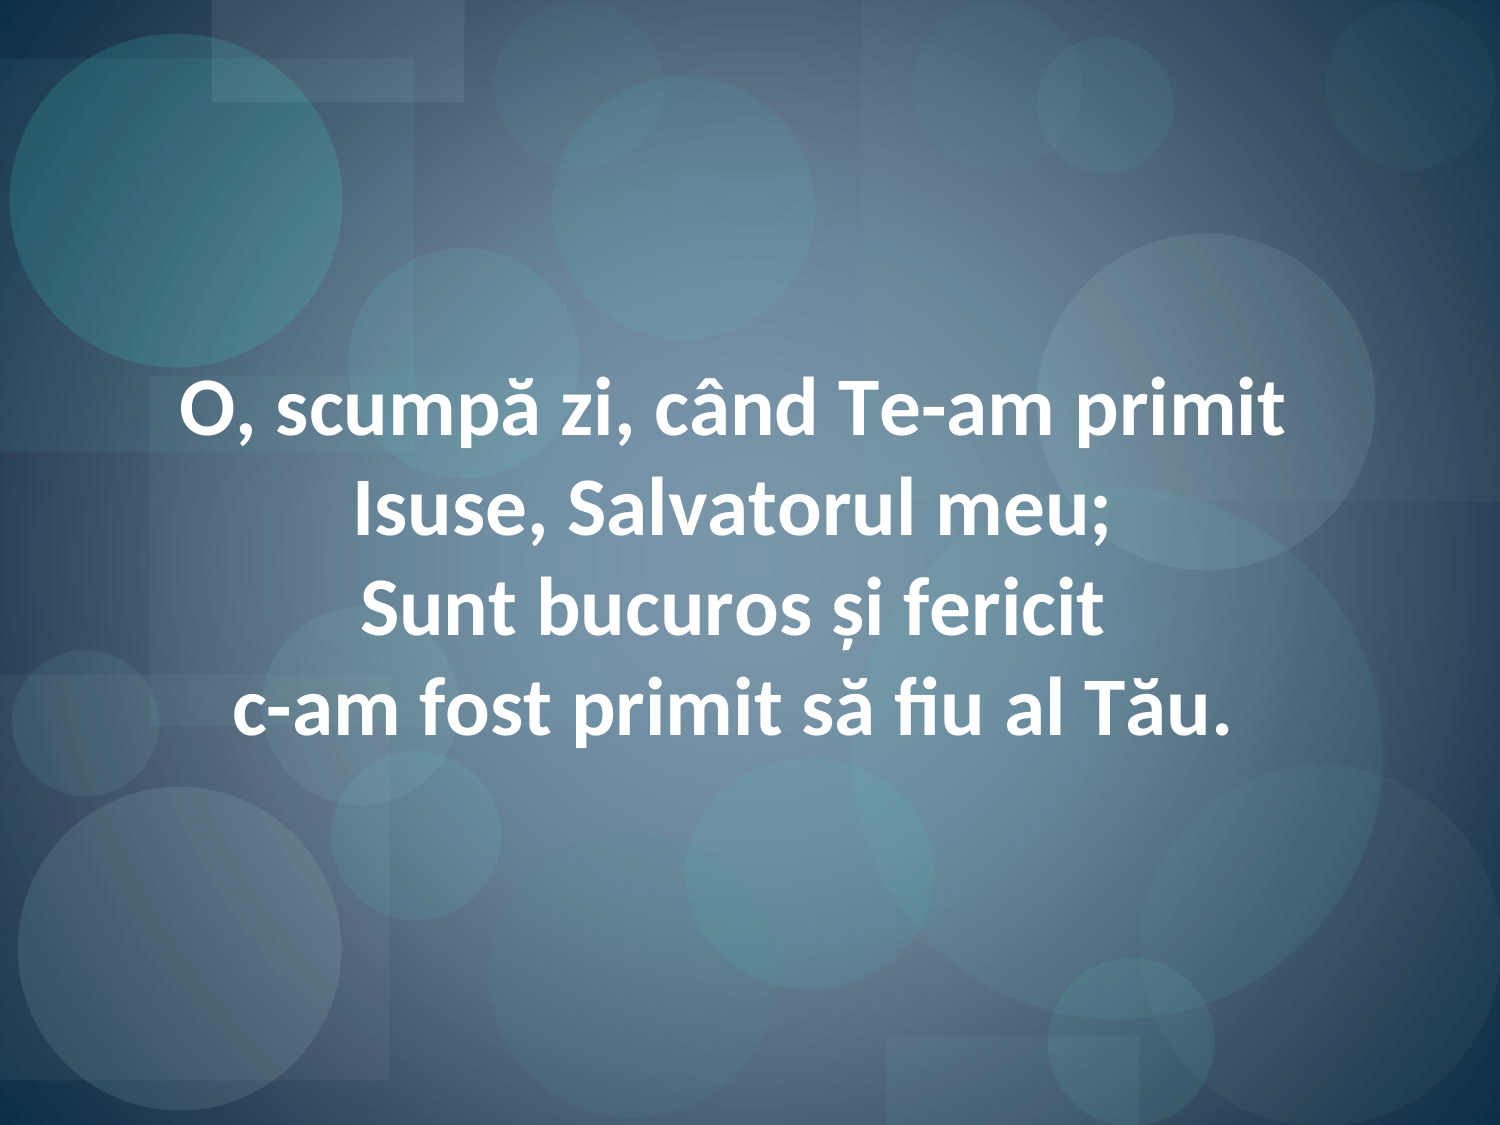

O, scumpă zi, când Te-am primit
Isuse, Salvatorul meu;
Sunt bucuros şi fericit
c-am fost primit să fiu al Tău.